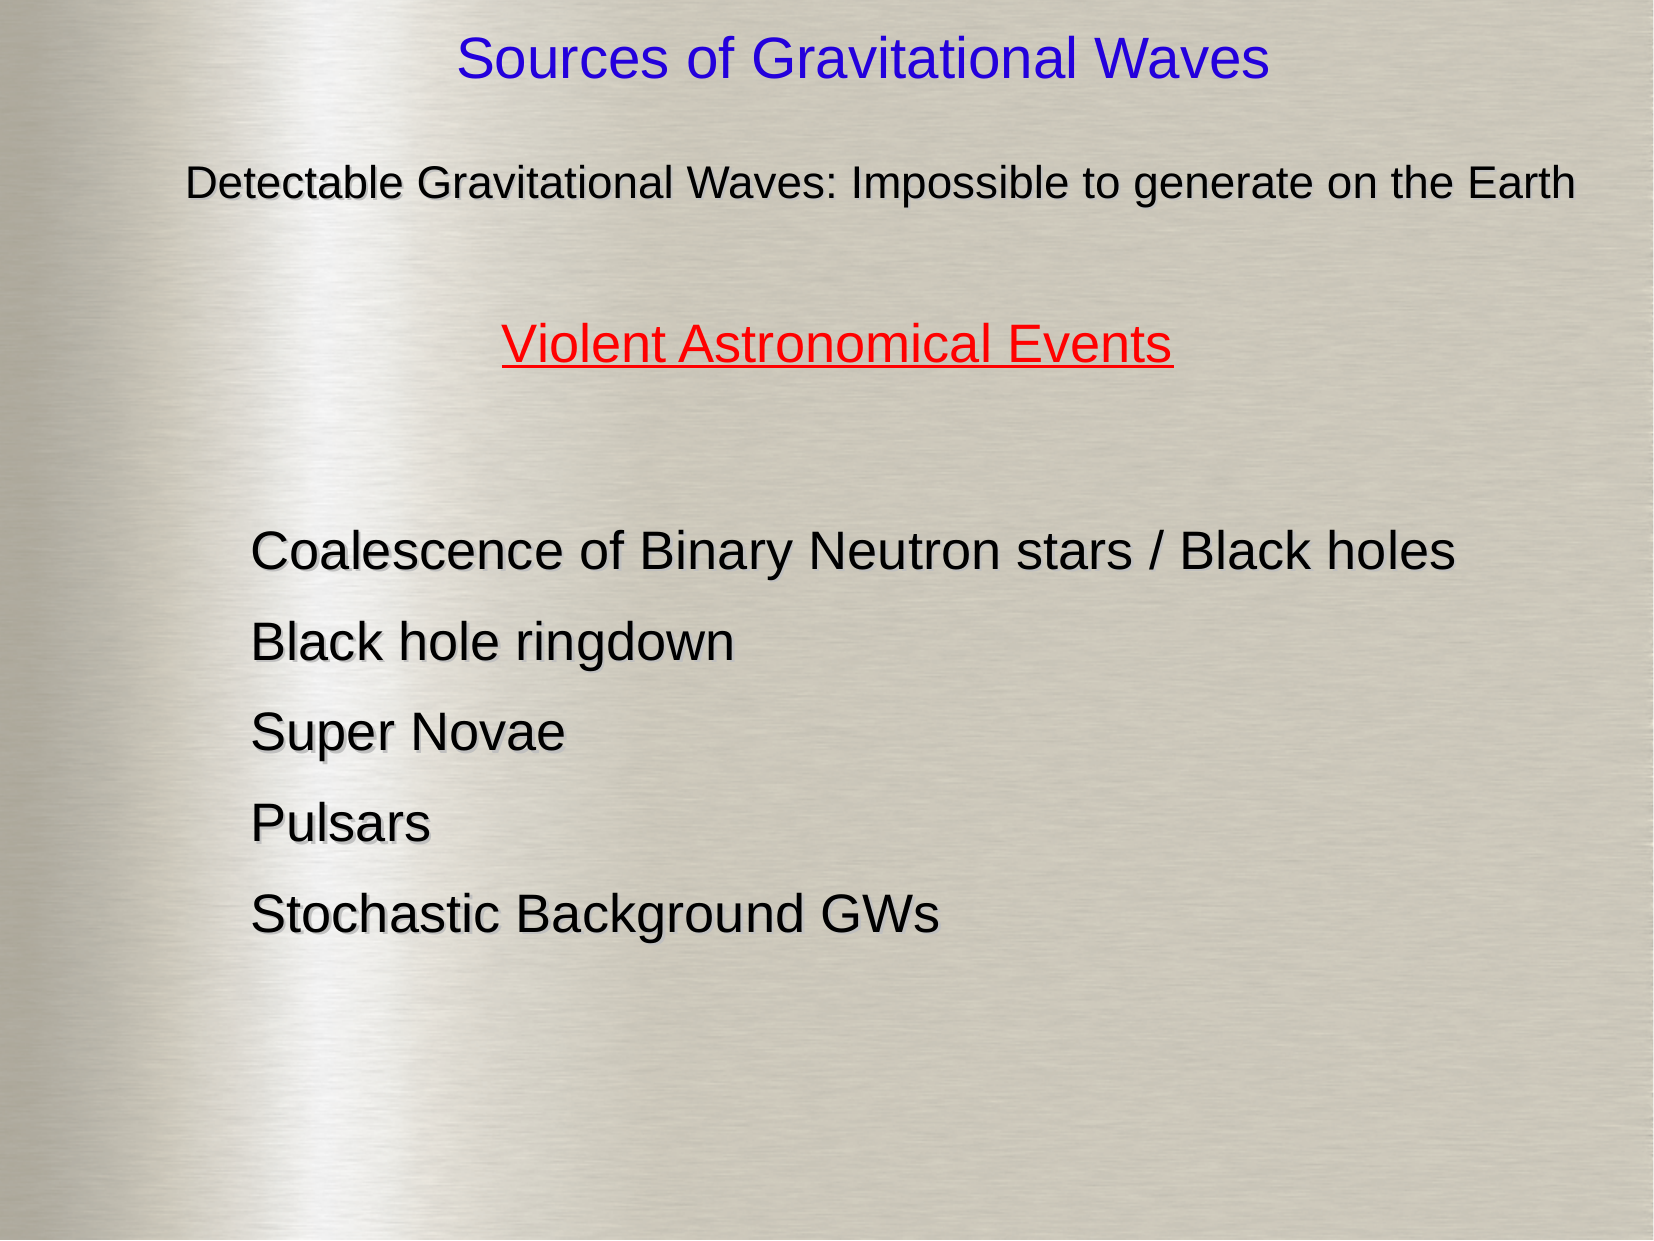

Sources of Gravitational Waves
Detectable Gravitational Waves: Impossible to generate on the Earth
Violent Astronomical Events
 Coalescence of Binary Neutron stars / Black holes
 Black hole ringdown
 Super Novae
 Pulsars
 Stochastic Background GWs